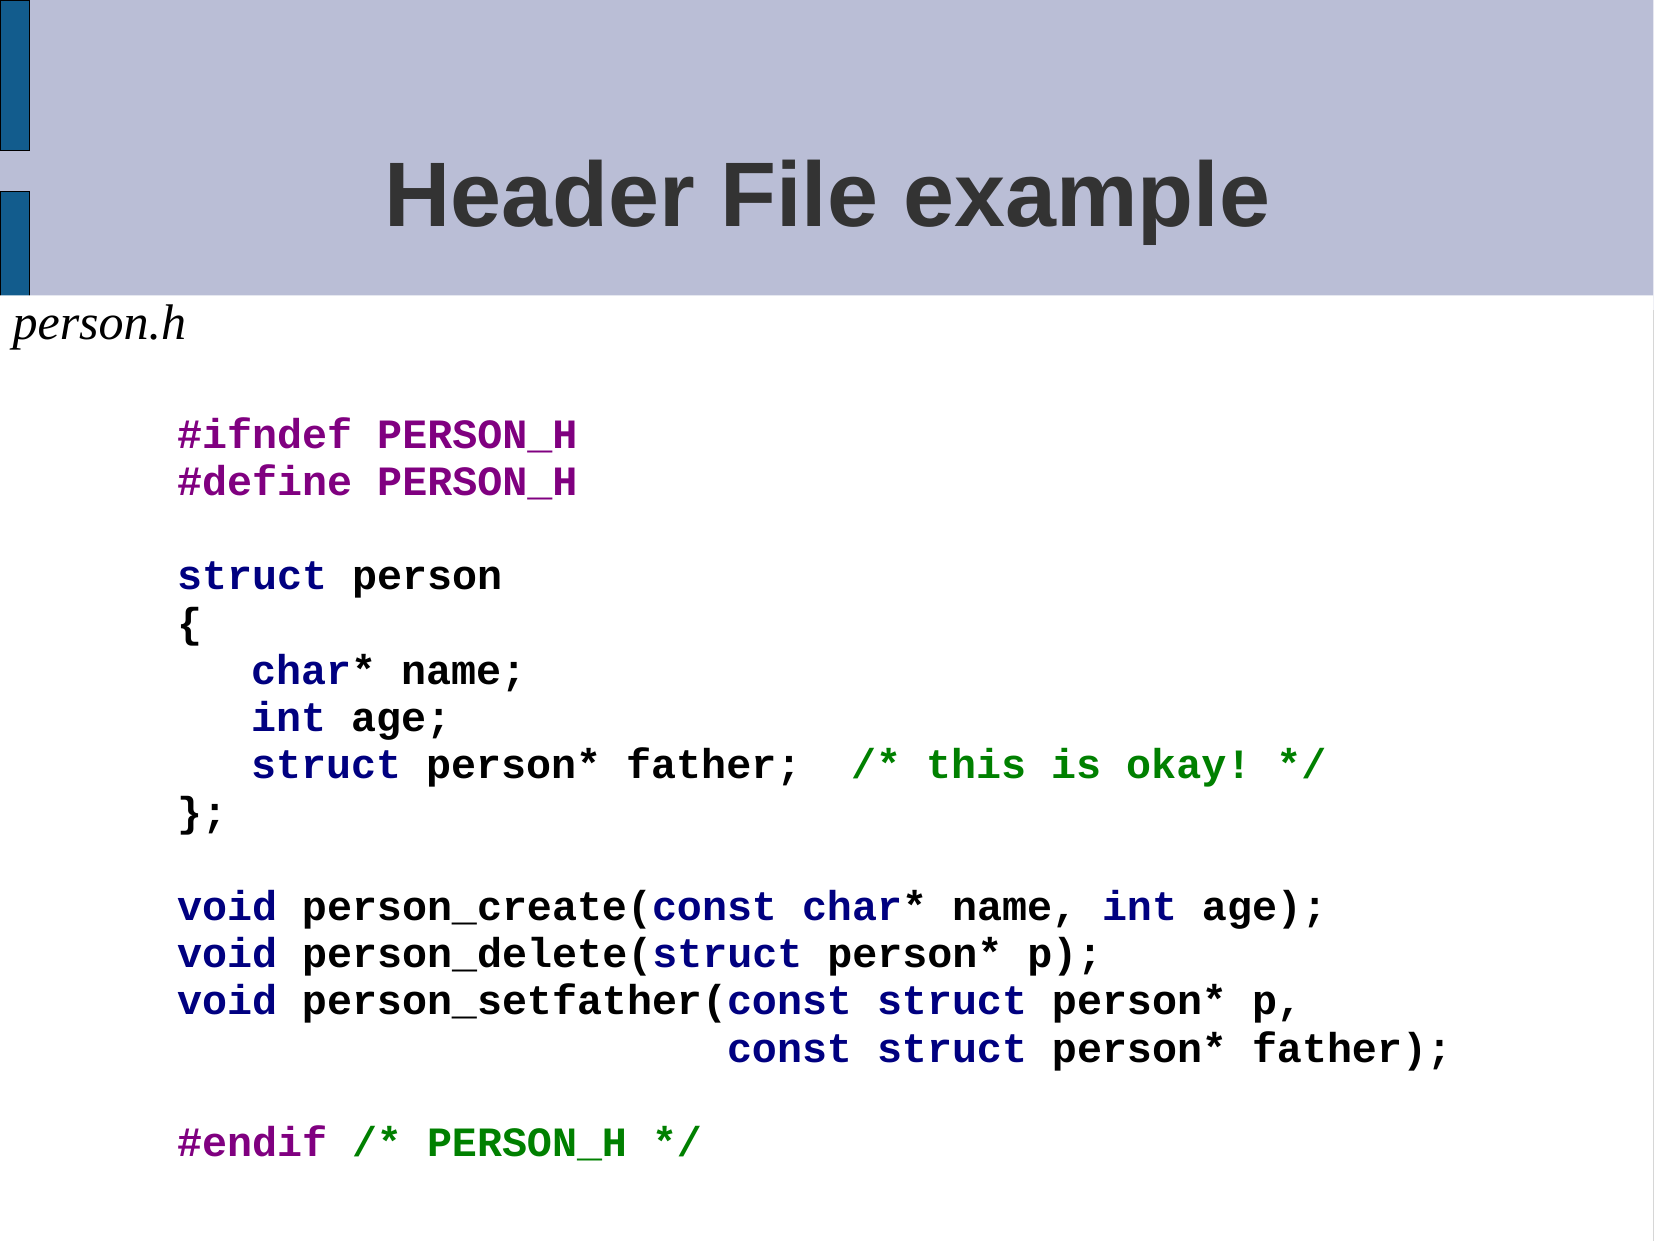

# Header File example
#ifndef PERSON_H
#define PERSON_H
struct person
{
	char* name;
	int age;
	struct person* father; /* this is okay! */
};
void person_create(const char* name, int age);
void person_delete(struct person* p);
void person_setfather(const struct person* p,
 const struct person* father);
#endif /* PERSON_H */
 person.h